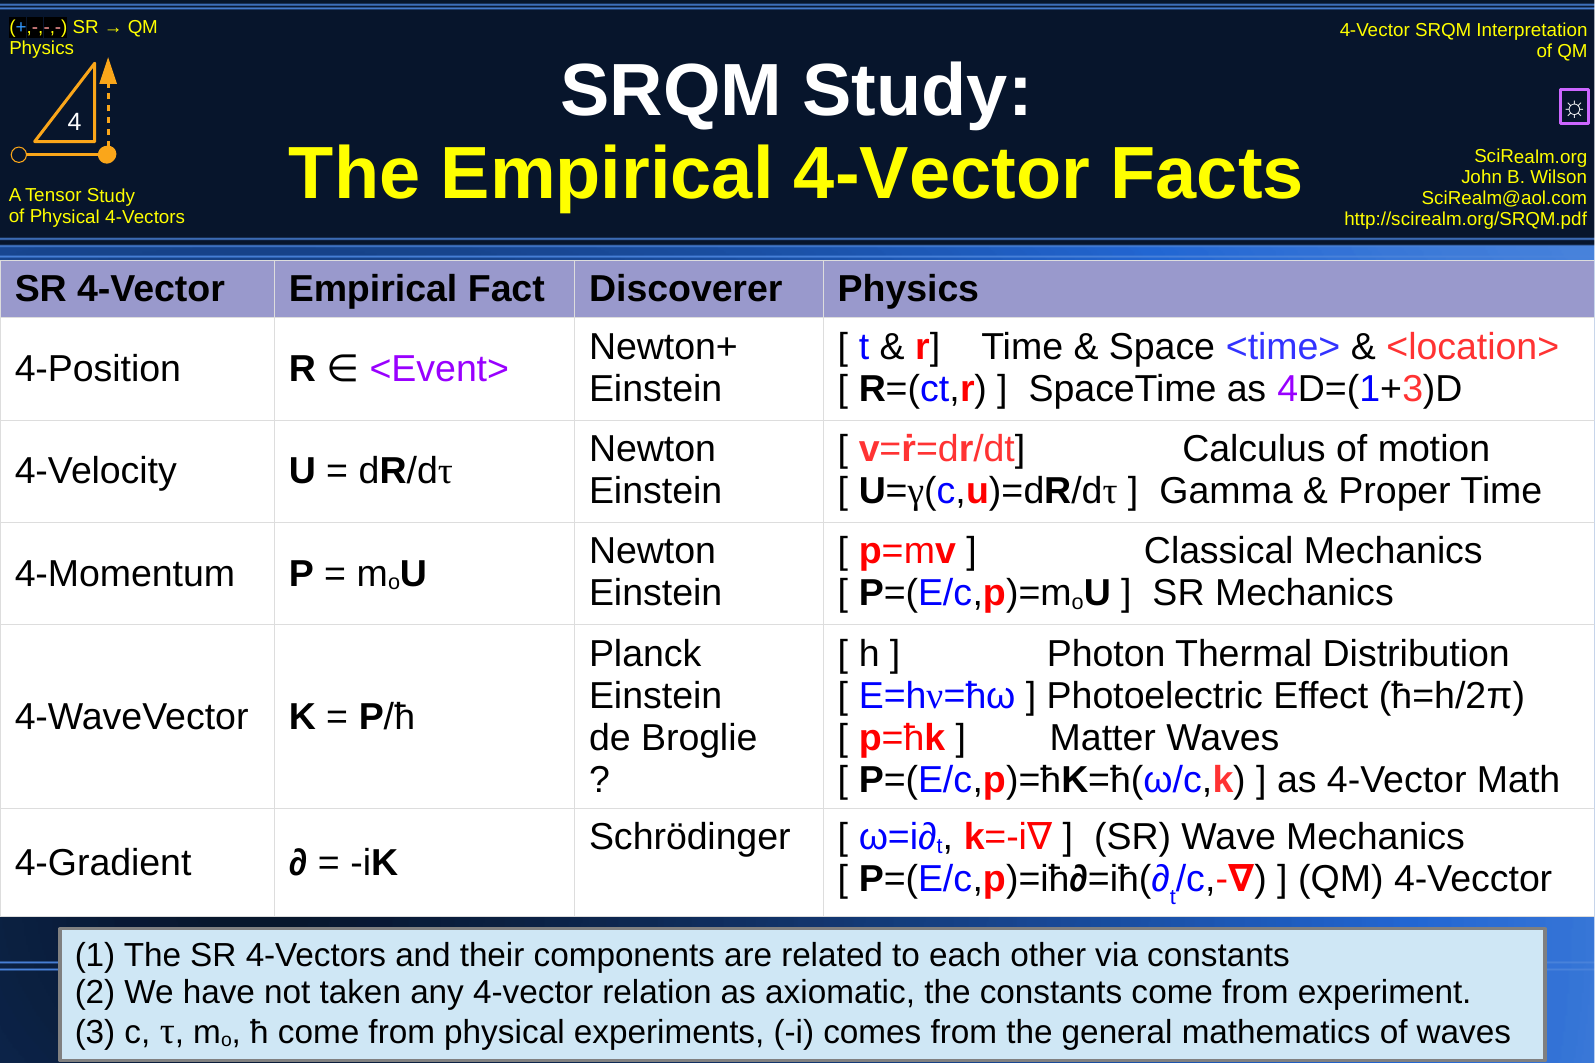

(+,-,-,-) SR → QM
Physics
A Tensor Study
of Physical 4-Vectors
4-Vector SRQM Interpretation
of QM
SciRealm.org
John B. Wilson
SciRealm@aol.com
http://scirealm.org/SRQM.pdf
# SRQM Study: The Empirical 4-Vector Facts
4
☼
| SR 4-Vector | Empirical Fact | Discoverer | Physics |
| --- | --- | --- | --- |
| 4-Position | R ∈ <Event> | Newton+ Einstein | [ t & r] Time & Space <time> & <location> [ R=(ct,r) ] SpaceTime as 4D=(1+3)D |
| 4-Velocity | U = dR/dτ | Newton Einstein | [ v=ṙ=dr/dt] Calculus of motion [ U=γ(c,u)=dR/dτ ] Gamma & Proper Time |
| 4-Momentum | P = moU | Newton Einstein | [ p=mv ] Classical Mechanics [ P=(E/c,p)=moU ] SR Mechanics |
| 4-WaveVector | K = P/ħ | Planck Einstein de Broglie ? | [ h ] Photon Thermal Distribution [ E=hν=ħω ] Photoelectric Effect (ħ=h/2π) [ p=ħk ] Matter Waves [ P=(E/c,p)=ħK=ħ(ω/c,k) ] as 4-Vector Math |
| 4-Gradient | ∂ = -iK | Schrödinger | [ ω=i∂t, k=-i∇ ] (SR) Wave Mechanics [ P=(E/c,p)=iħ∂=iħ(∂t/c,-∇) ] (QM) 4-Vecctor |
(1) The SR 4-Vectors and their components are related to each other via constants
(2) We have not taken any 4-vector relation as axiomatic, the constants come from experiment.
(3) c, τ, mo, ħ come from physical experiments, (-i) comes from the general mathematics of waves